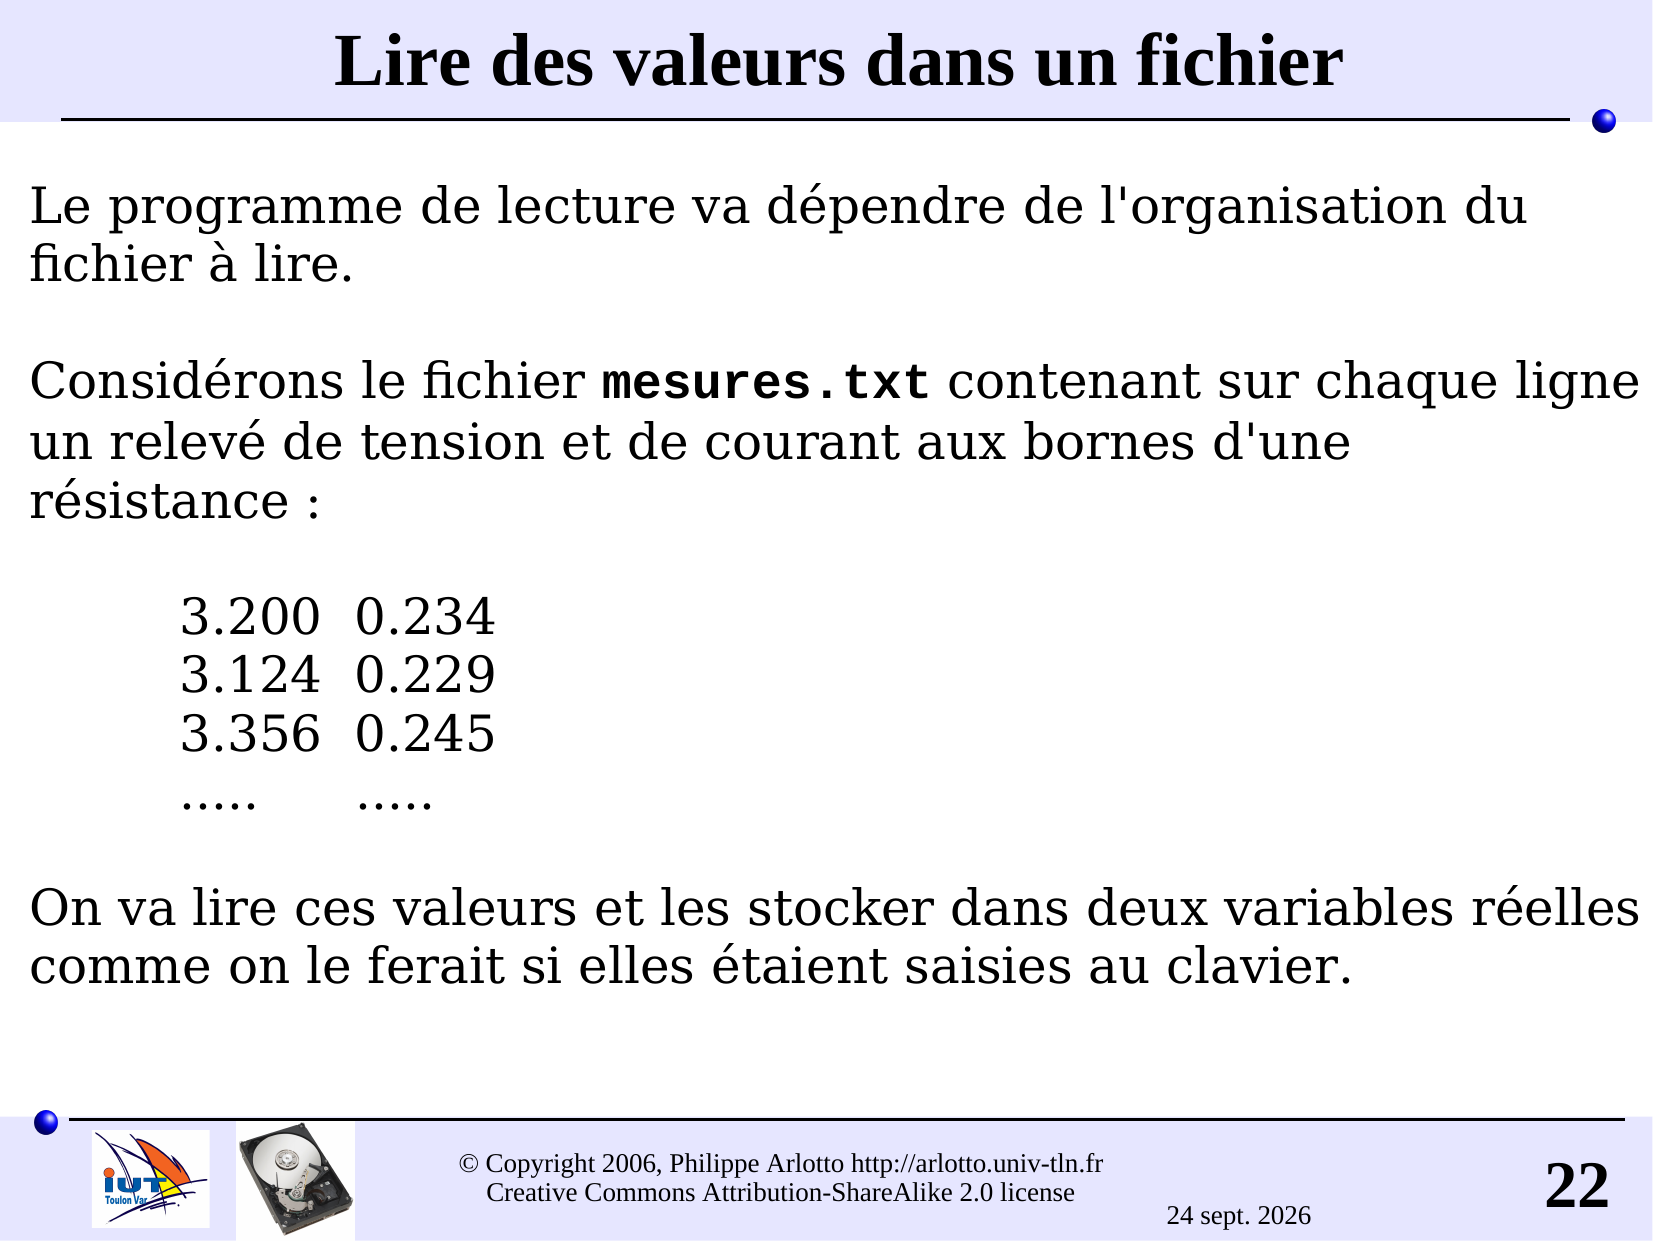

# Lire des valeurs dans un fichier
Le programme de lecture va dépendre de l'organisation du
fichier à lire.
Considérons le fichier mesures.txt contenant sur chaque ligne
un relevé de tension et de courant aux bornes d'une
résistance :
		3.200 0.234
		3.124 0.229
		3.356 0.245
		..... .....
On va lire ces valeurs et les stocker dans deux variables réelles
comme on le ferait si elles étaient saisies au clavier.